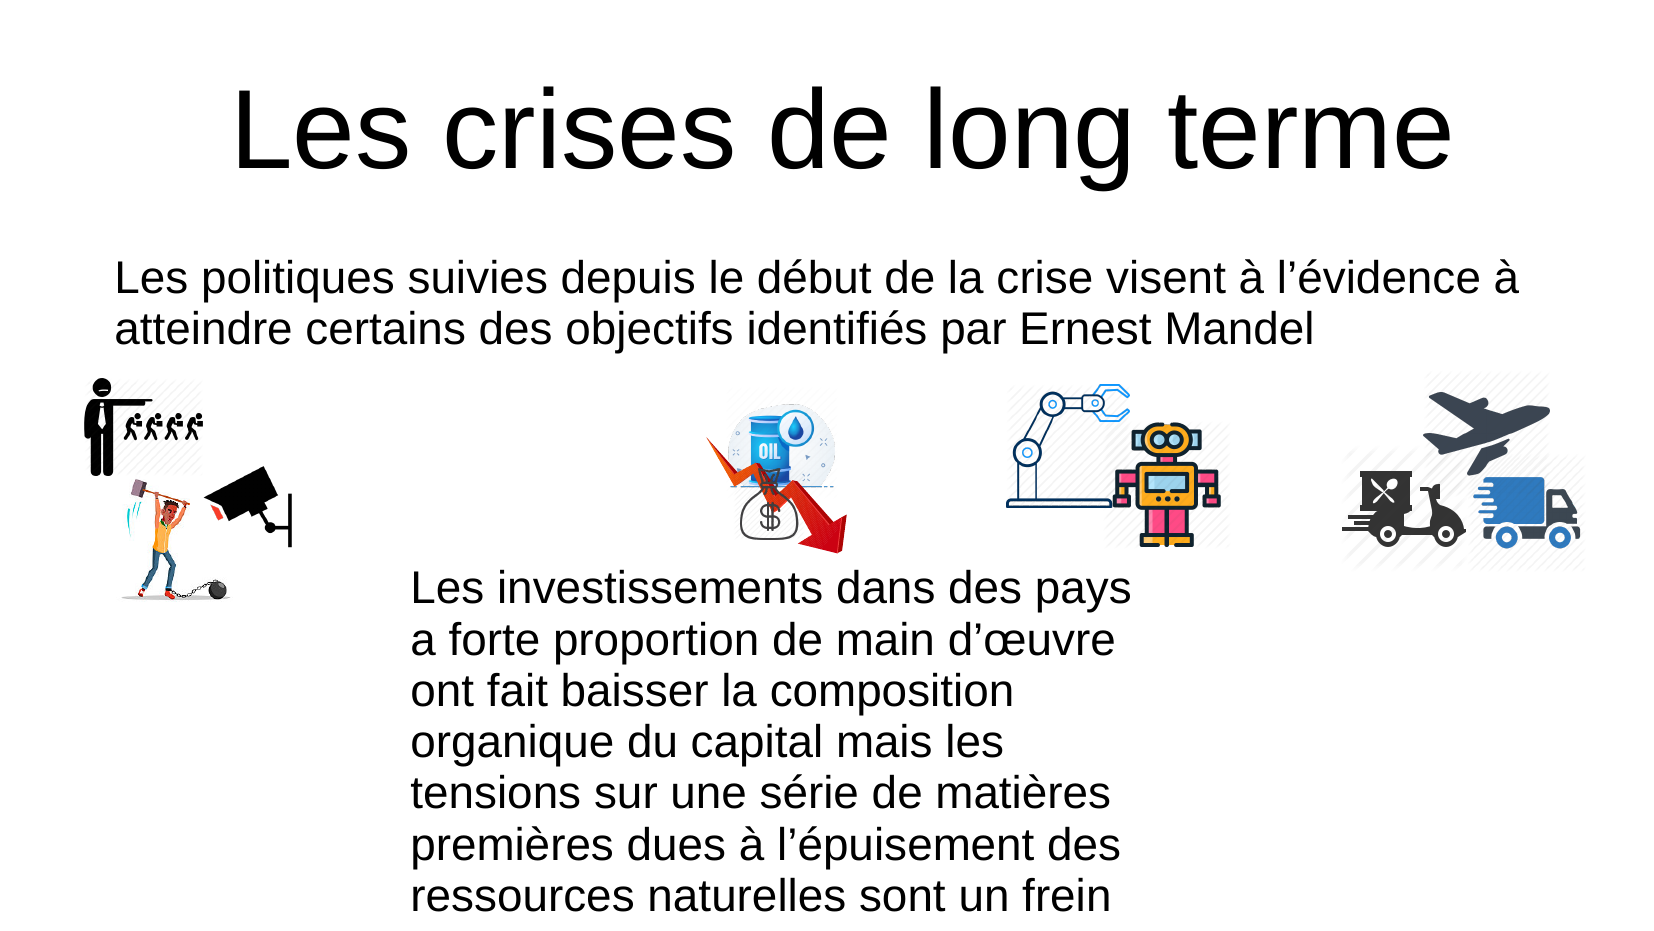

# Les crises de long terme
Les politiques suivies depuis le début de la crise visent à l’évidence à atteindre certains des objectifs identifiés par Ernest Mandel
Les investissements dans des pays a forte proportion de main d’œuvre ont fait baisser la composition organique du capital mais les tensions sur une série de matières premières dues à l’épuisement des ressources naturelles sont un frein